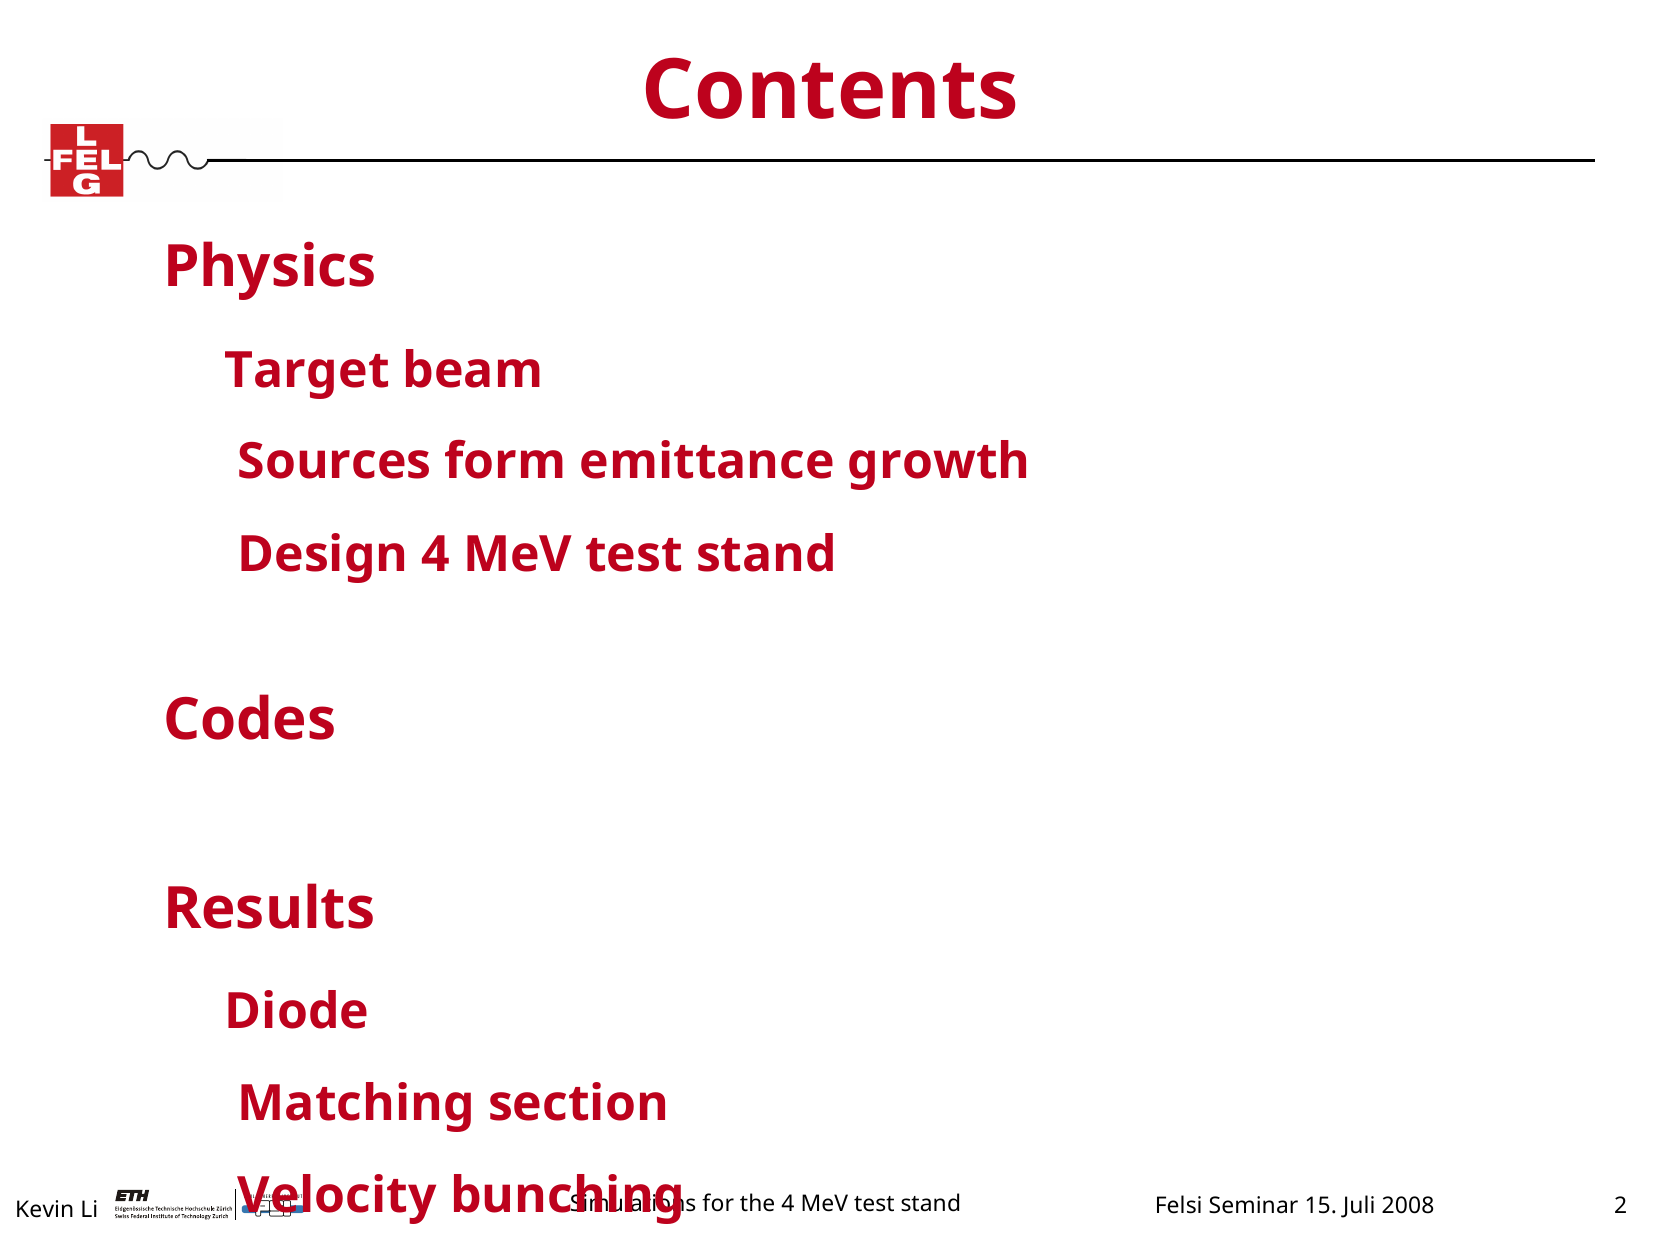

# Contents
 Physics
Target beam
 Sources form emittance growth
 Design 4 MeV test stand
 Codes
 Results
Diode
 Matching section
 Velocity bunching